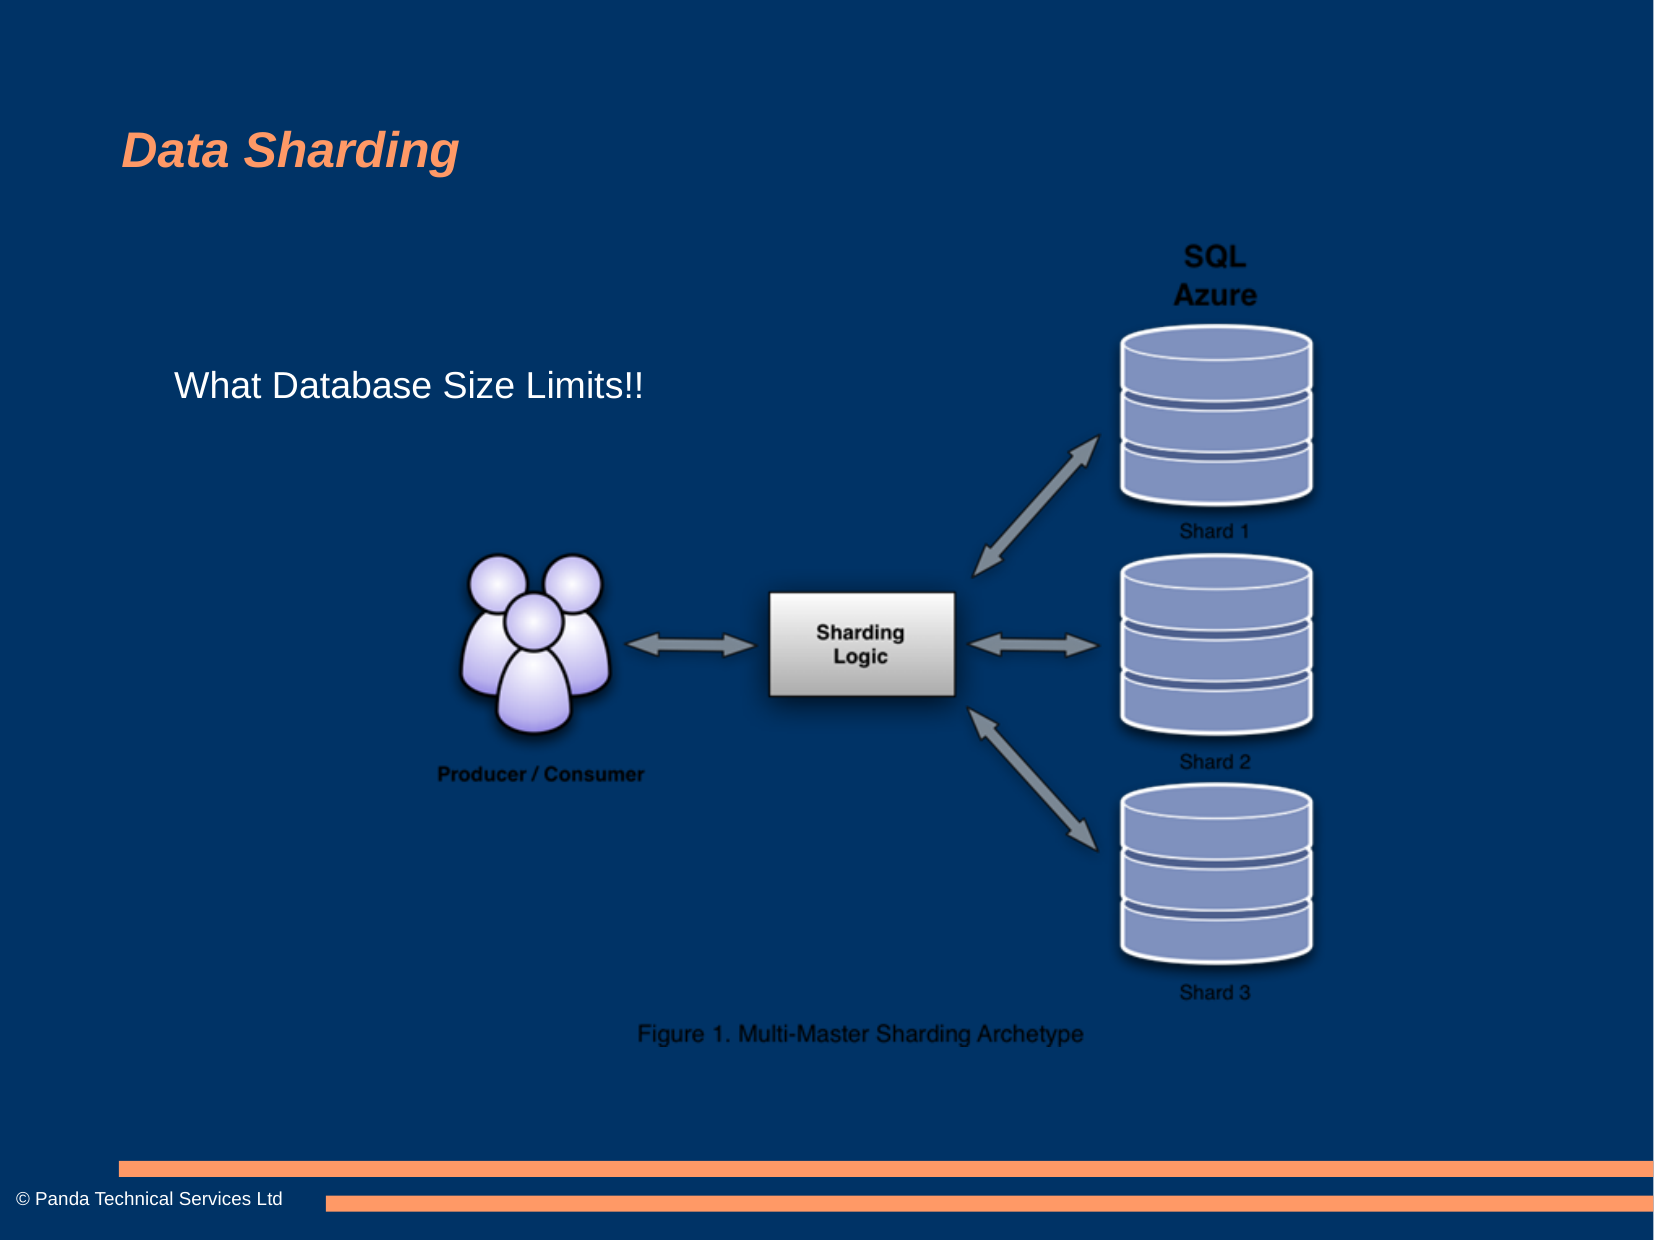

# Data Sharding
What Database Size Limits!!
© Panda Technical Services Ltd